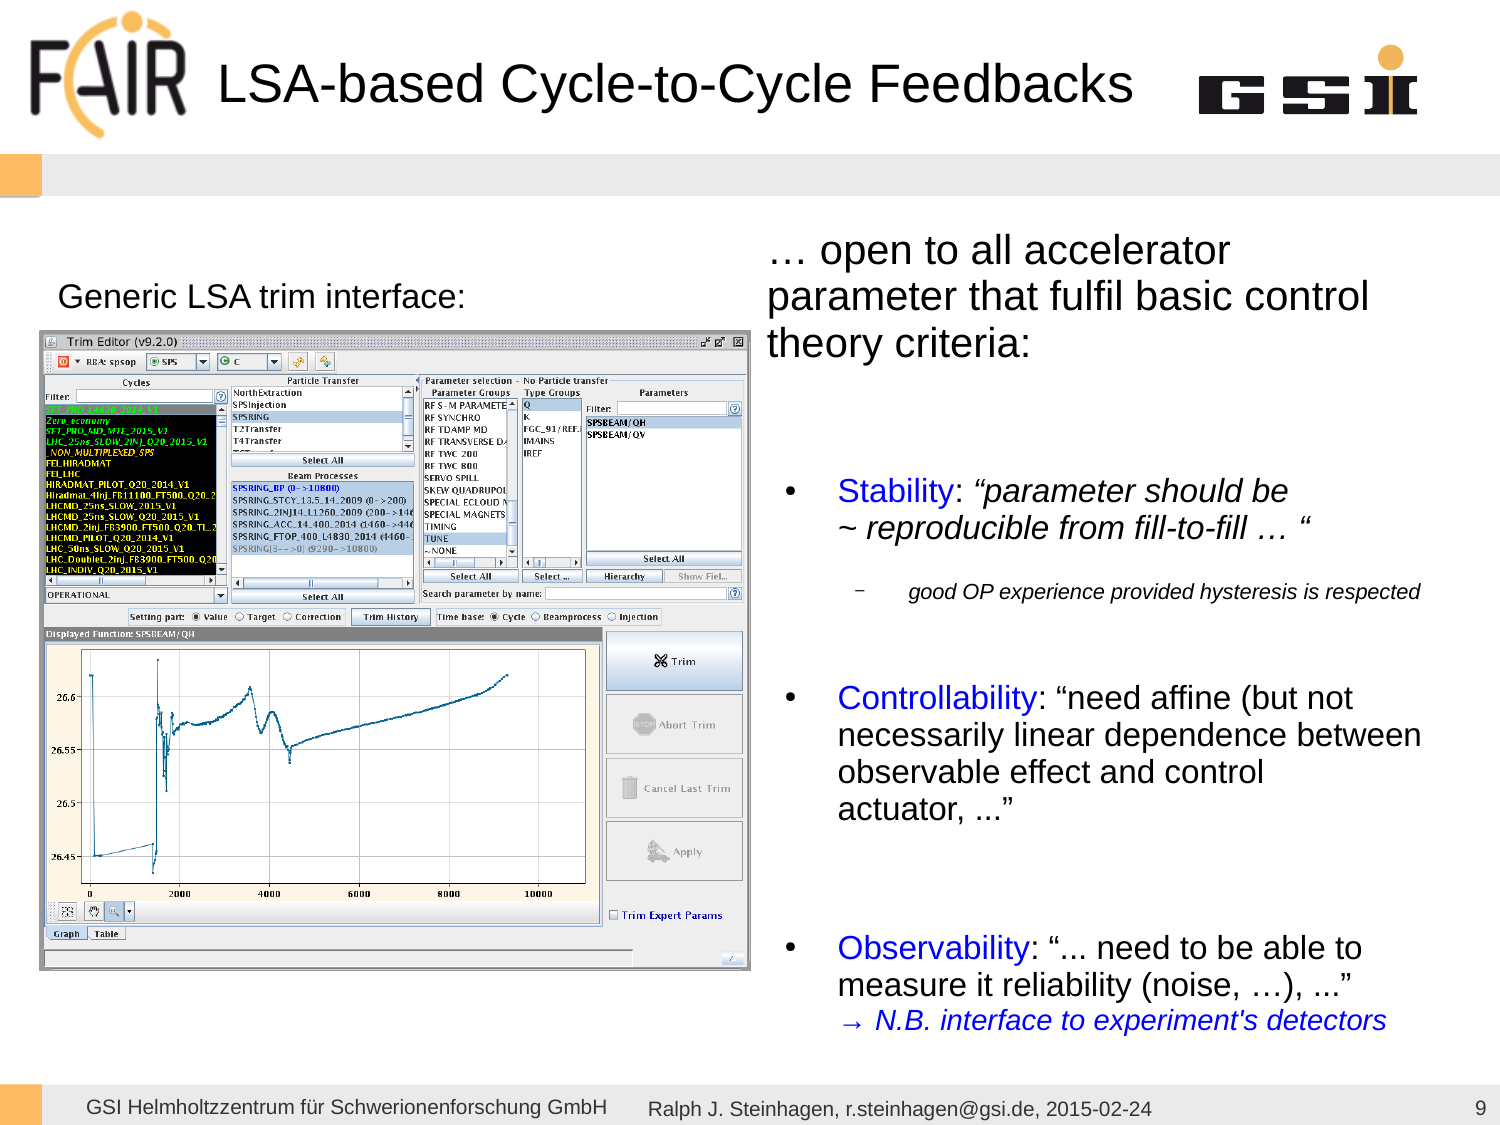

# LSA-based Cycle-to-Cycle Feedbacks
… open to all accelerator parameter that fulfil basic control theory criteria:
Stability: “parameter should be ~ reproducible from fill-to-fill … “
good OP experience provided hysteresis is respected
Controllability: “need affine (but not necessarily linear dependence between observable effect and control actuator, ...”
Observability: “... need to be able to measure it reliability (noise, …), ...” → N.B. interface to experiment's detectors
Generic LSA trim interface: